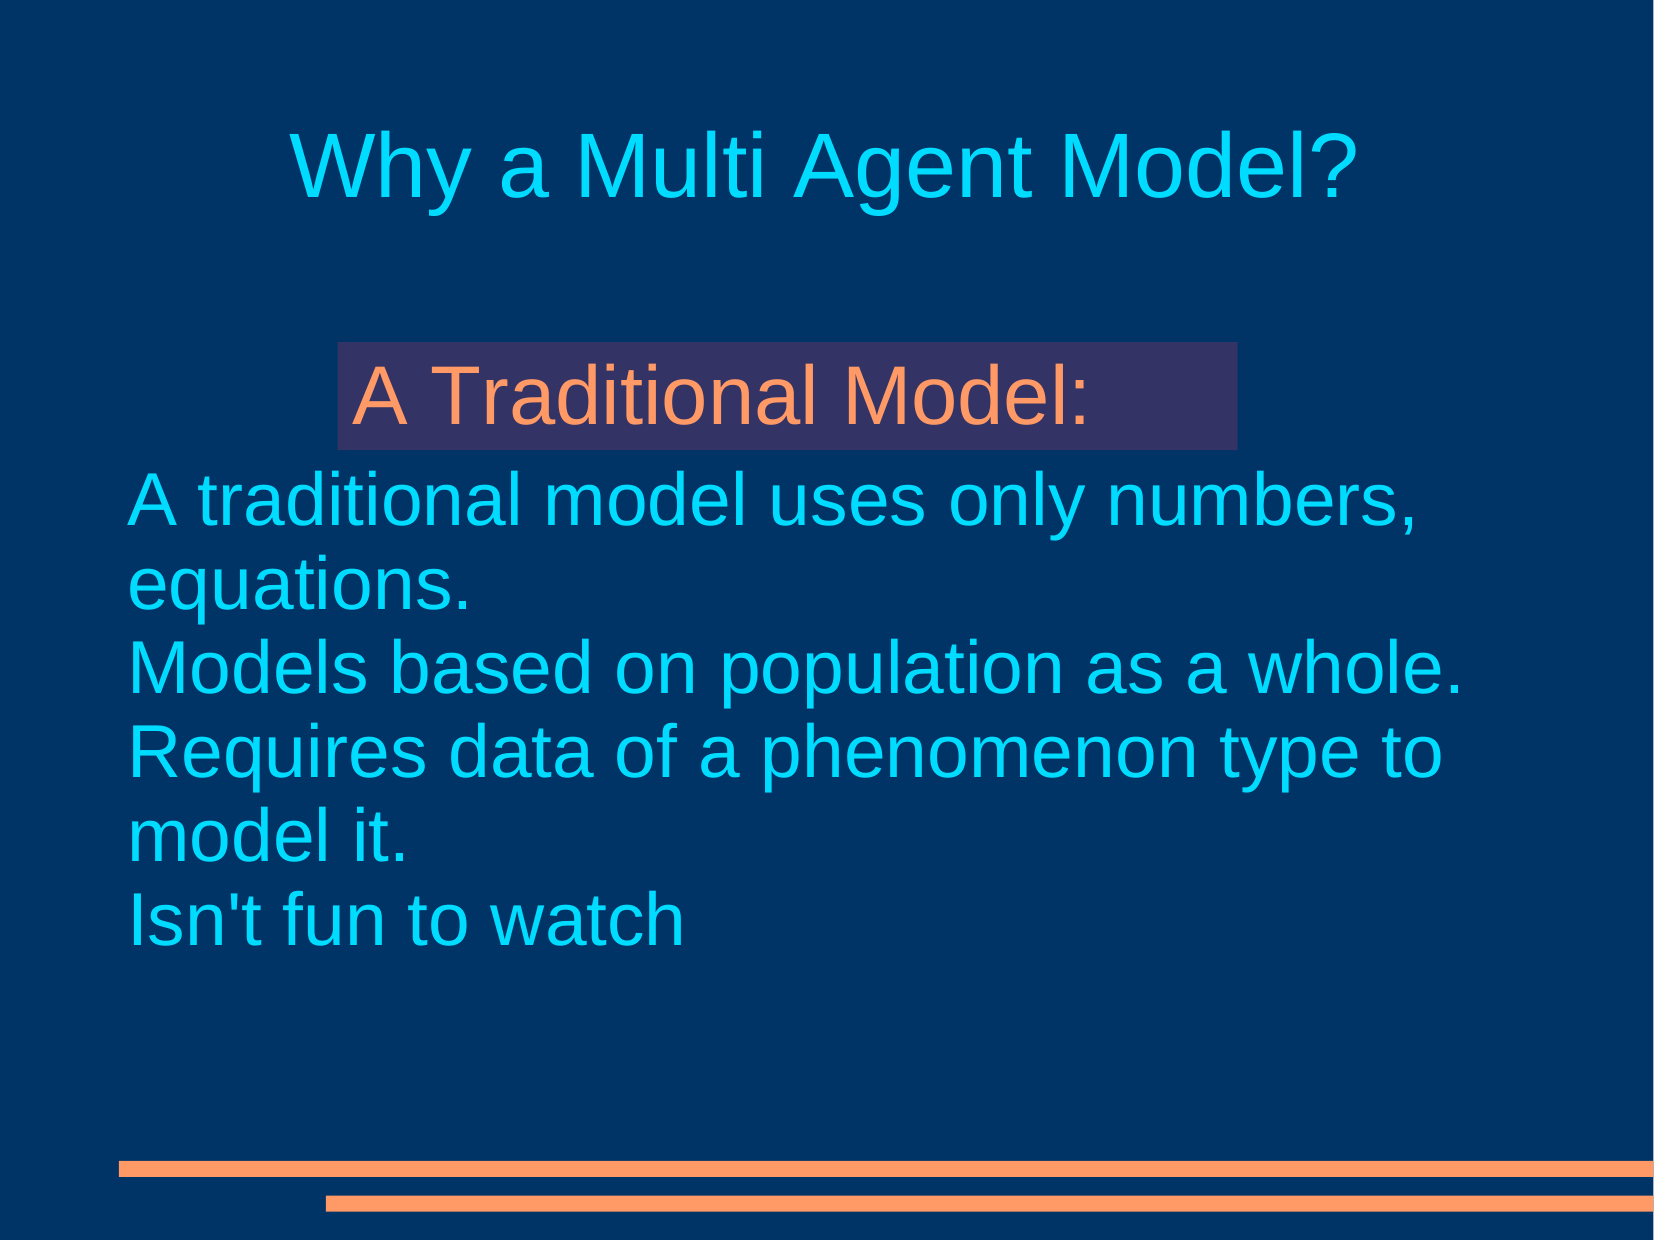

Why a Multi Agent Model?
A Traditional Model:
A traditional model uses only numbers, equations.
Models based on population as a whole.
Requires data of a phenomenon type to model it.
Isn't fun to watch